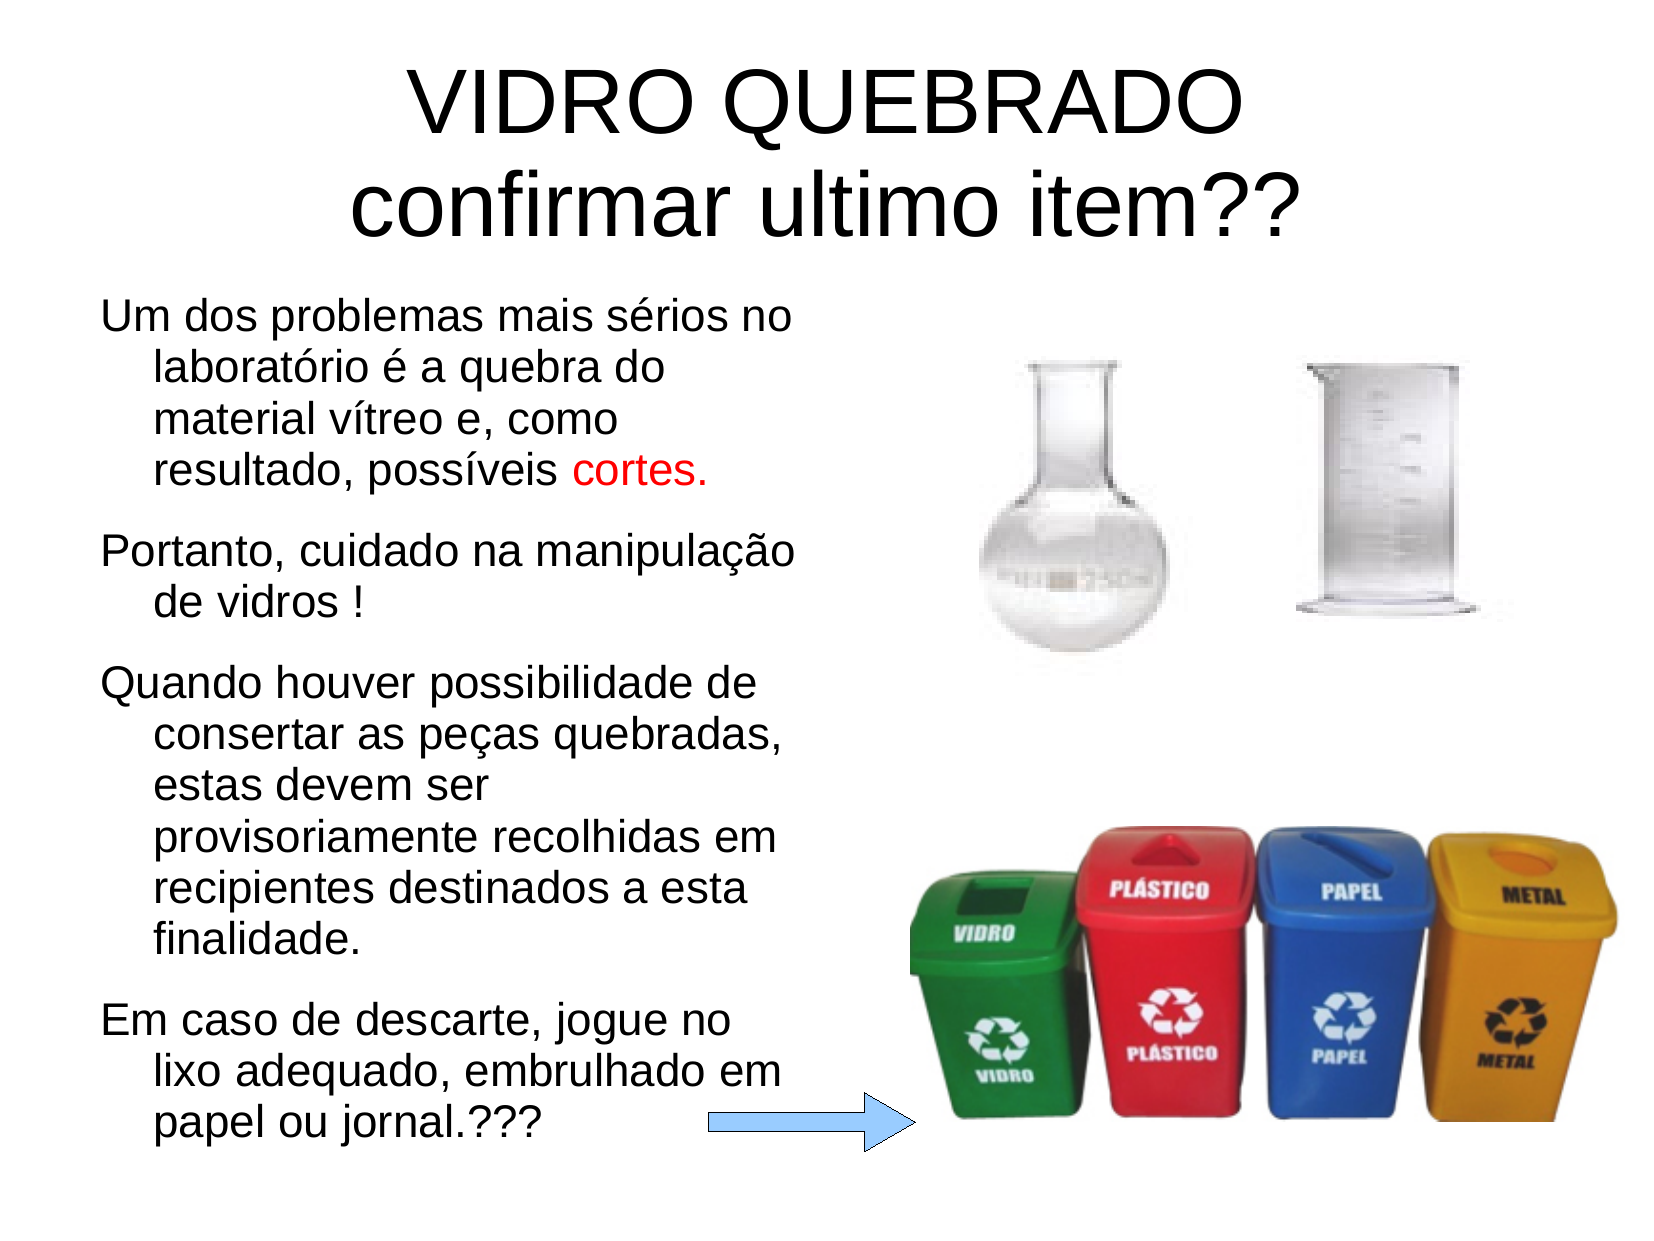

# VIDRO QUEBRADO confirmar ultimo item??
Um dos problemas mais sérios no laboratório é a quebra do material vítreo e, como resultado, possíveis cortes.
Portanto, cuidado na manipulação de vidros !
Quando houver possibilidade de consertar as peças quebradas, estas devem ser provisoriamente recolhidas em recipientes destinados a esta finalidade.
Em caso de descarte, jogue no lixo adequado, embrulhado em papel ou jornal.???